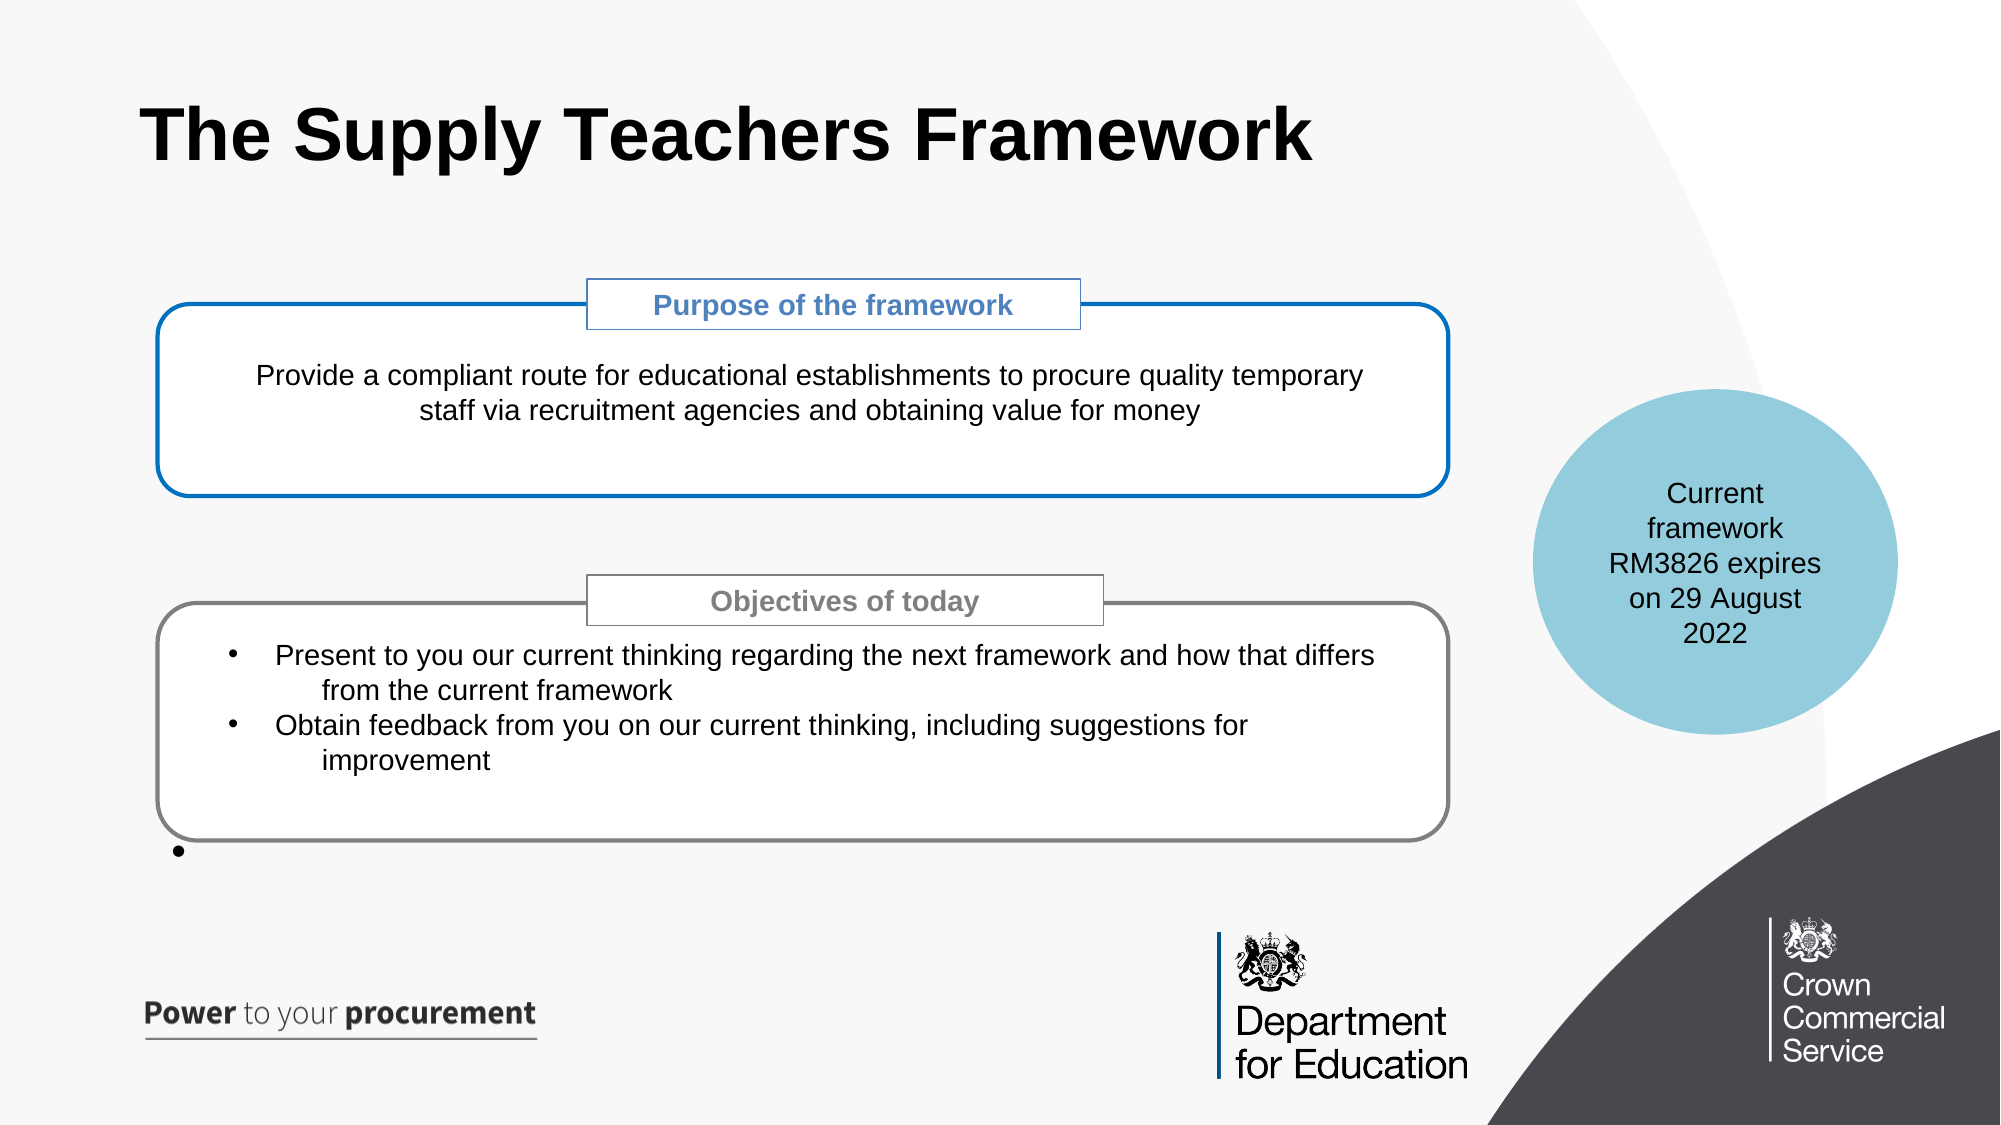

The Supply Teachers Framework
Purpose of the framework
Provide a compliant route for educational establishments to procure quality temporary staff via recruitment agencies and obtaining value for money
Current framework RM3826 expires on 29 August 2022
Objectives of today
Present to you our current thinking regarding the next framework and how that differs from the current framework
Obtain feedback from you on our current thinking, including suggestions for improvement